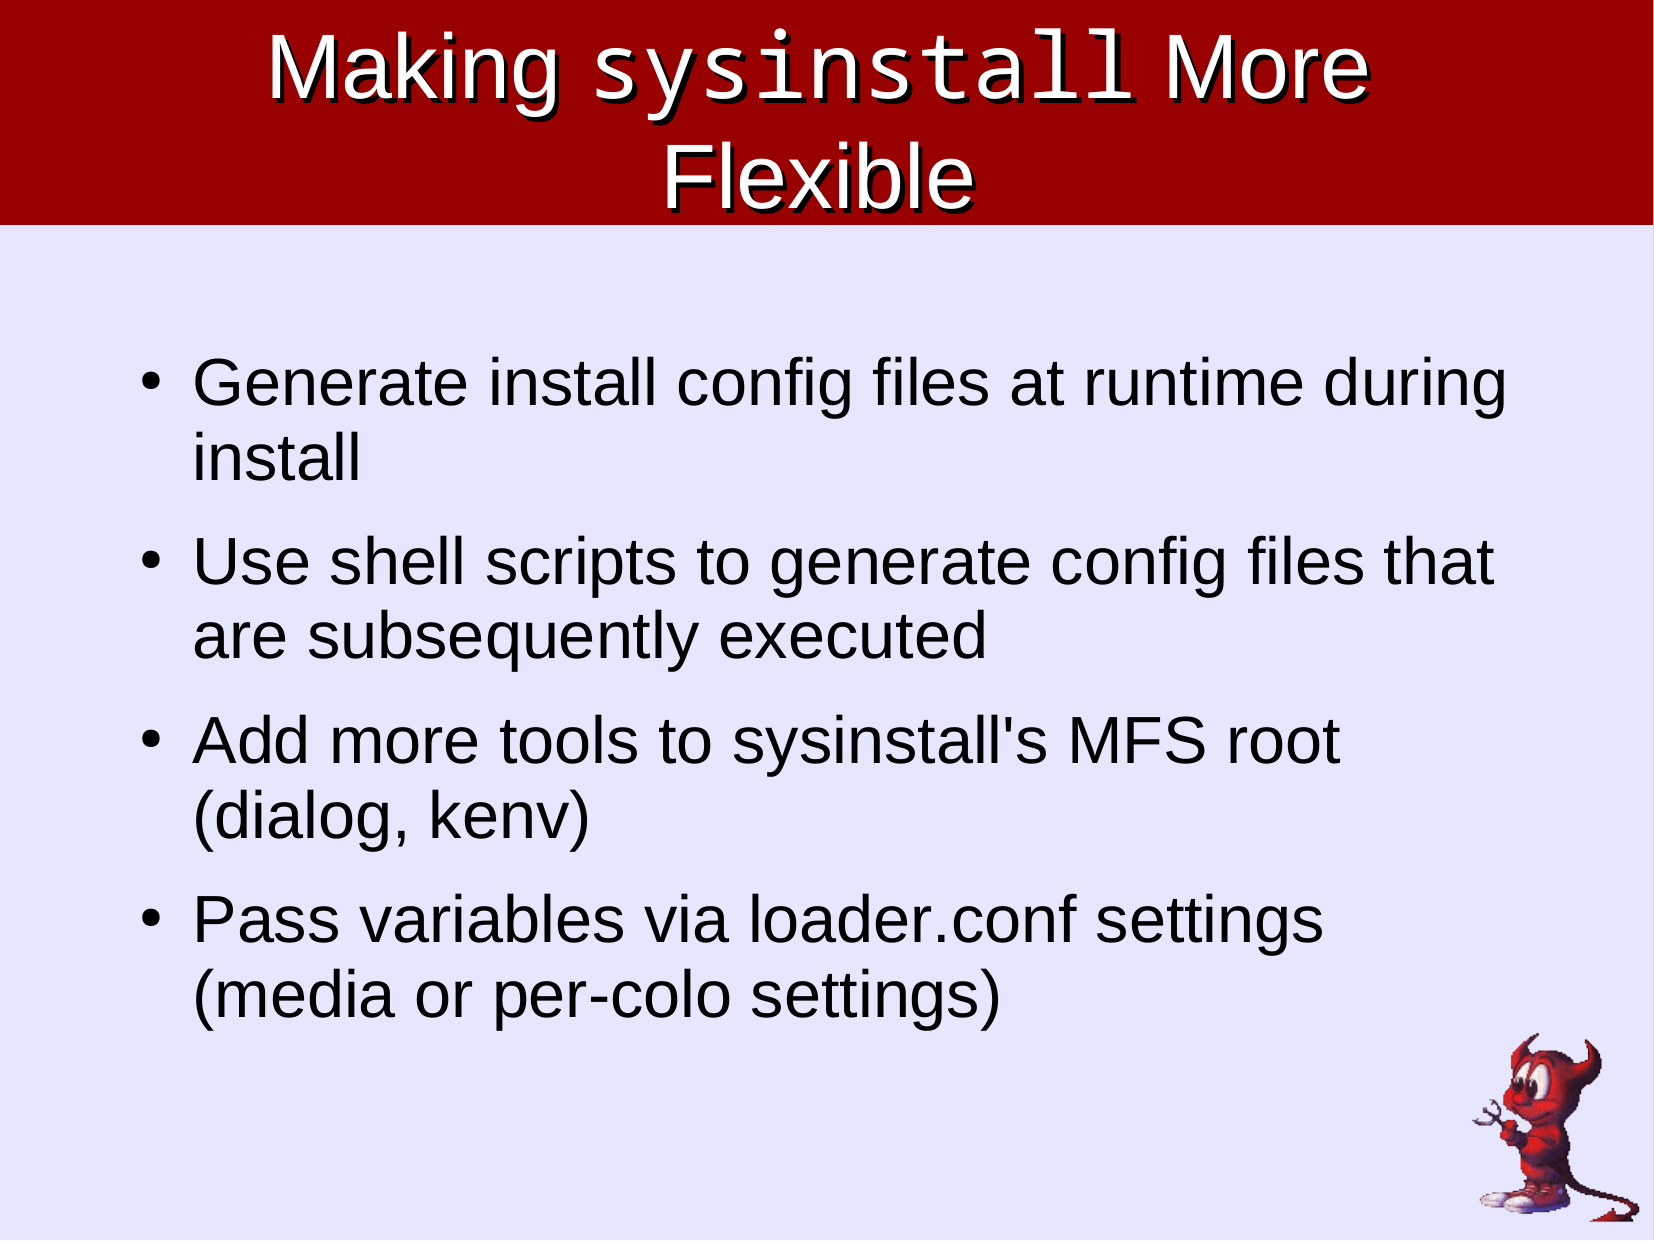

# Making sysinstall More Flexible
Generate install config files at runtime during install
Use shell scripts to generate config files that are subsequently executed
Add more tools to sysinstall's MFS root (dialog, kenv)
Pass variables via loader.conf settings (media or per-colo settings)